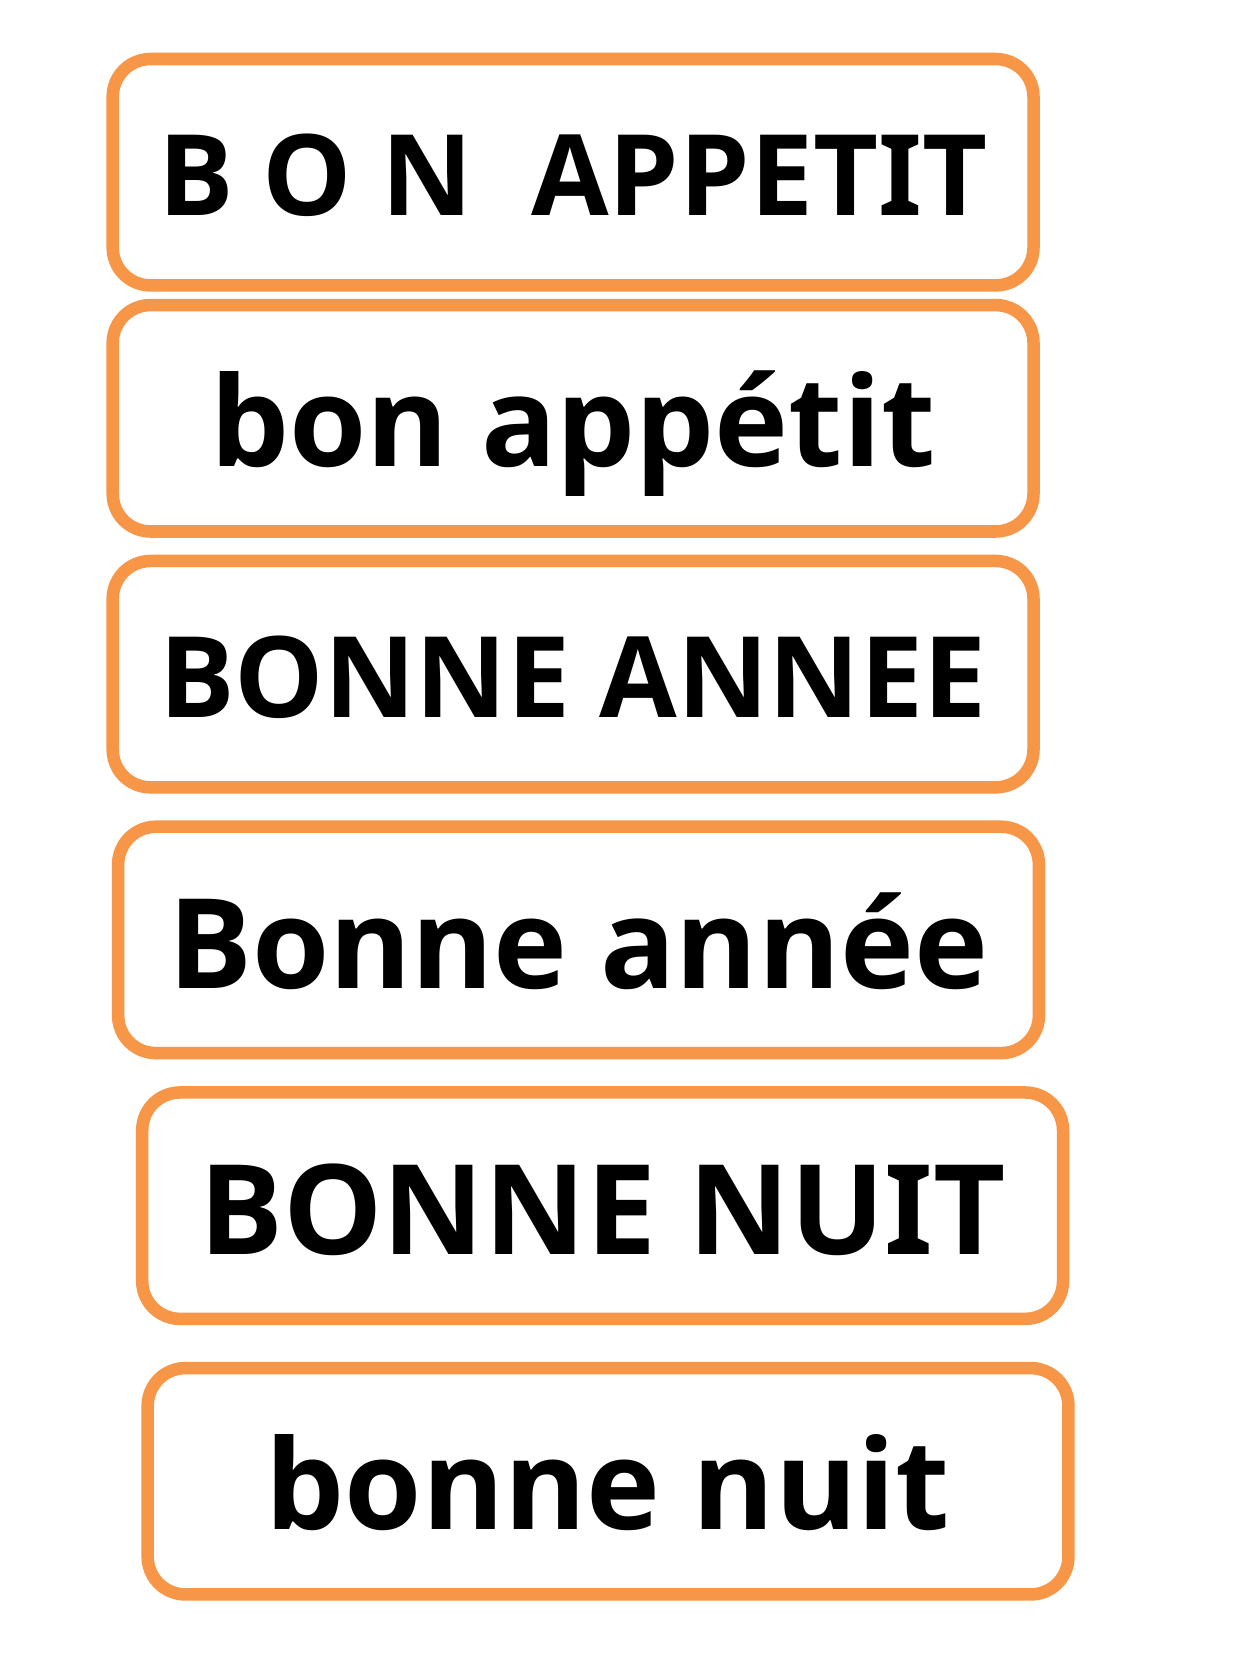

B O N APPETIT
bon appétit
BONNE ANNEE
Bonne année
BONNE NUIT
bonne nuit